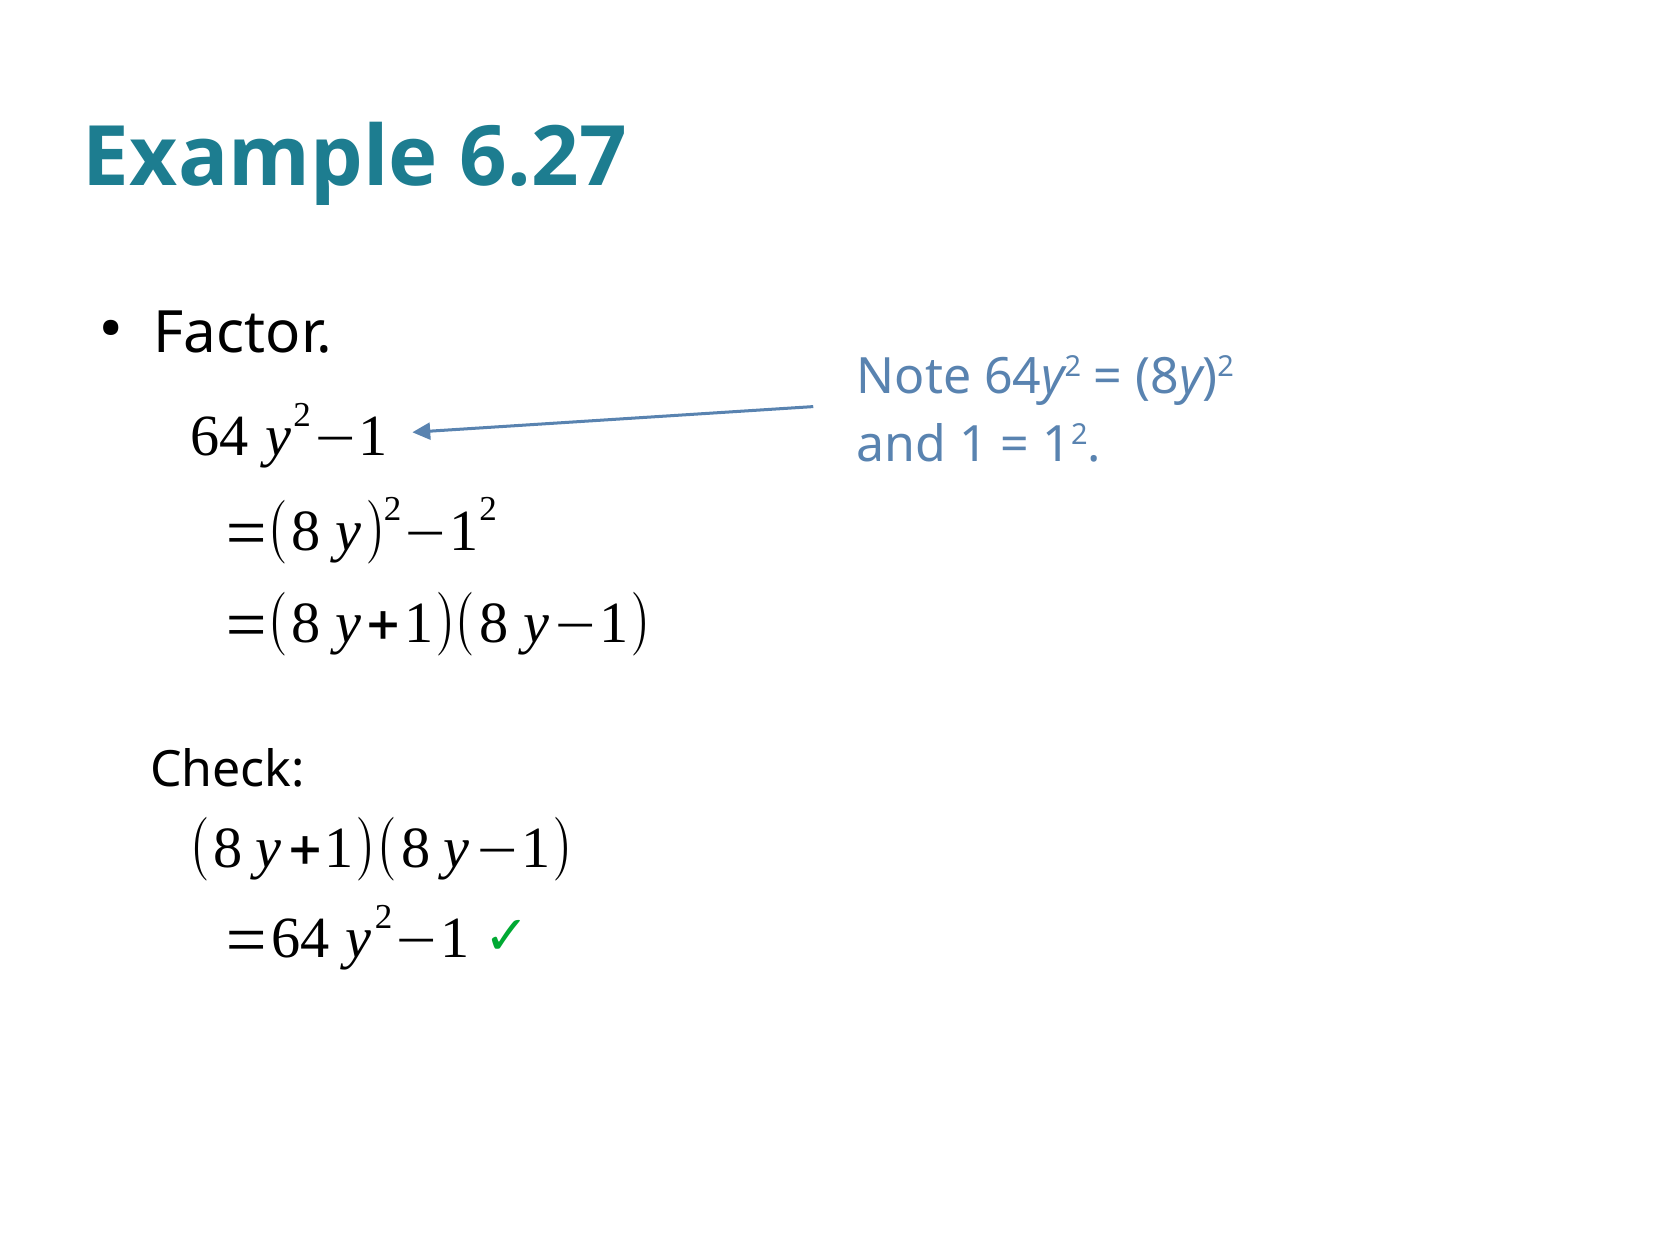

# Example 6.27
Factor.
Note 64y2 = (8y)2 and 1 = 12.
Check:
✓